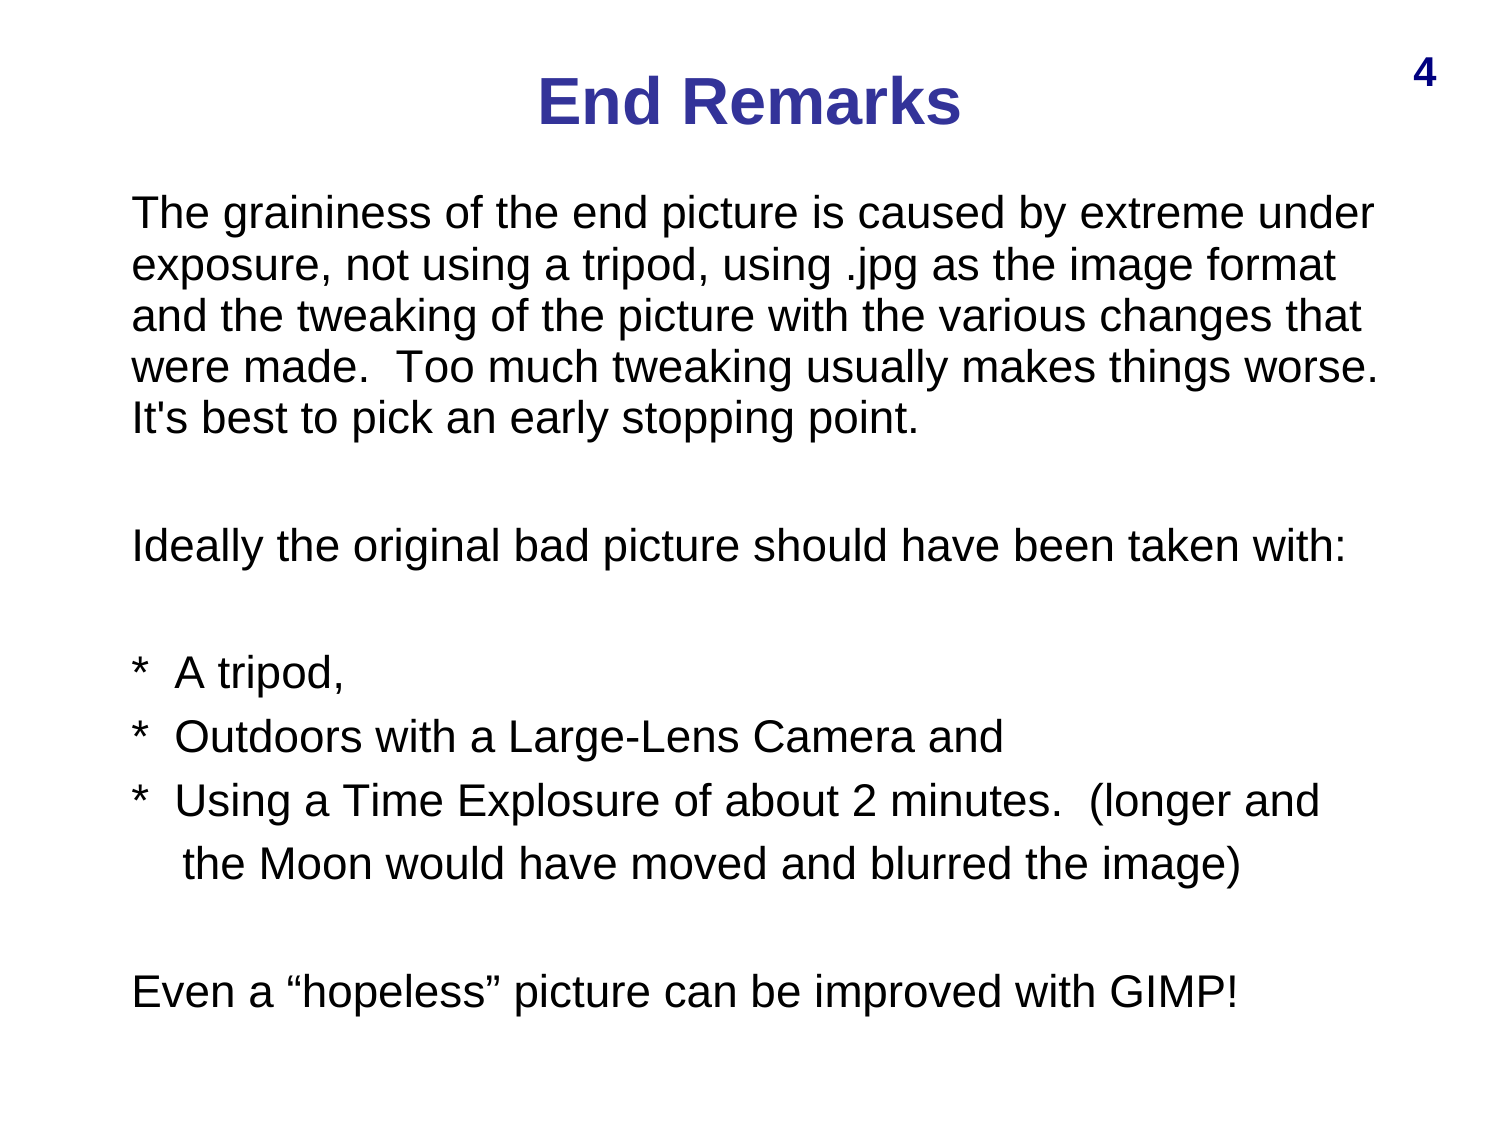

4
# End Remarks
The graininess of the end picture is caused by extreme under exposure, not using a tripod, using .jpg as the image format and the tweaking of the picture with the various changes that were made. Too much tweaking usually makes things worse. It's best to pick an early stopping point.
Ideally the original bad picture should have been taken with:
* A tripod,
* Outdoors with a Large-Lens Camera and
* Using a Time Explosure of about 2 minutes. (longer and
 the Moon would have moved and blurred the image)
Even a “hopeless” picture can be improved with GIMP!